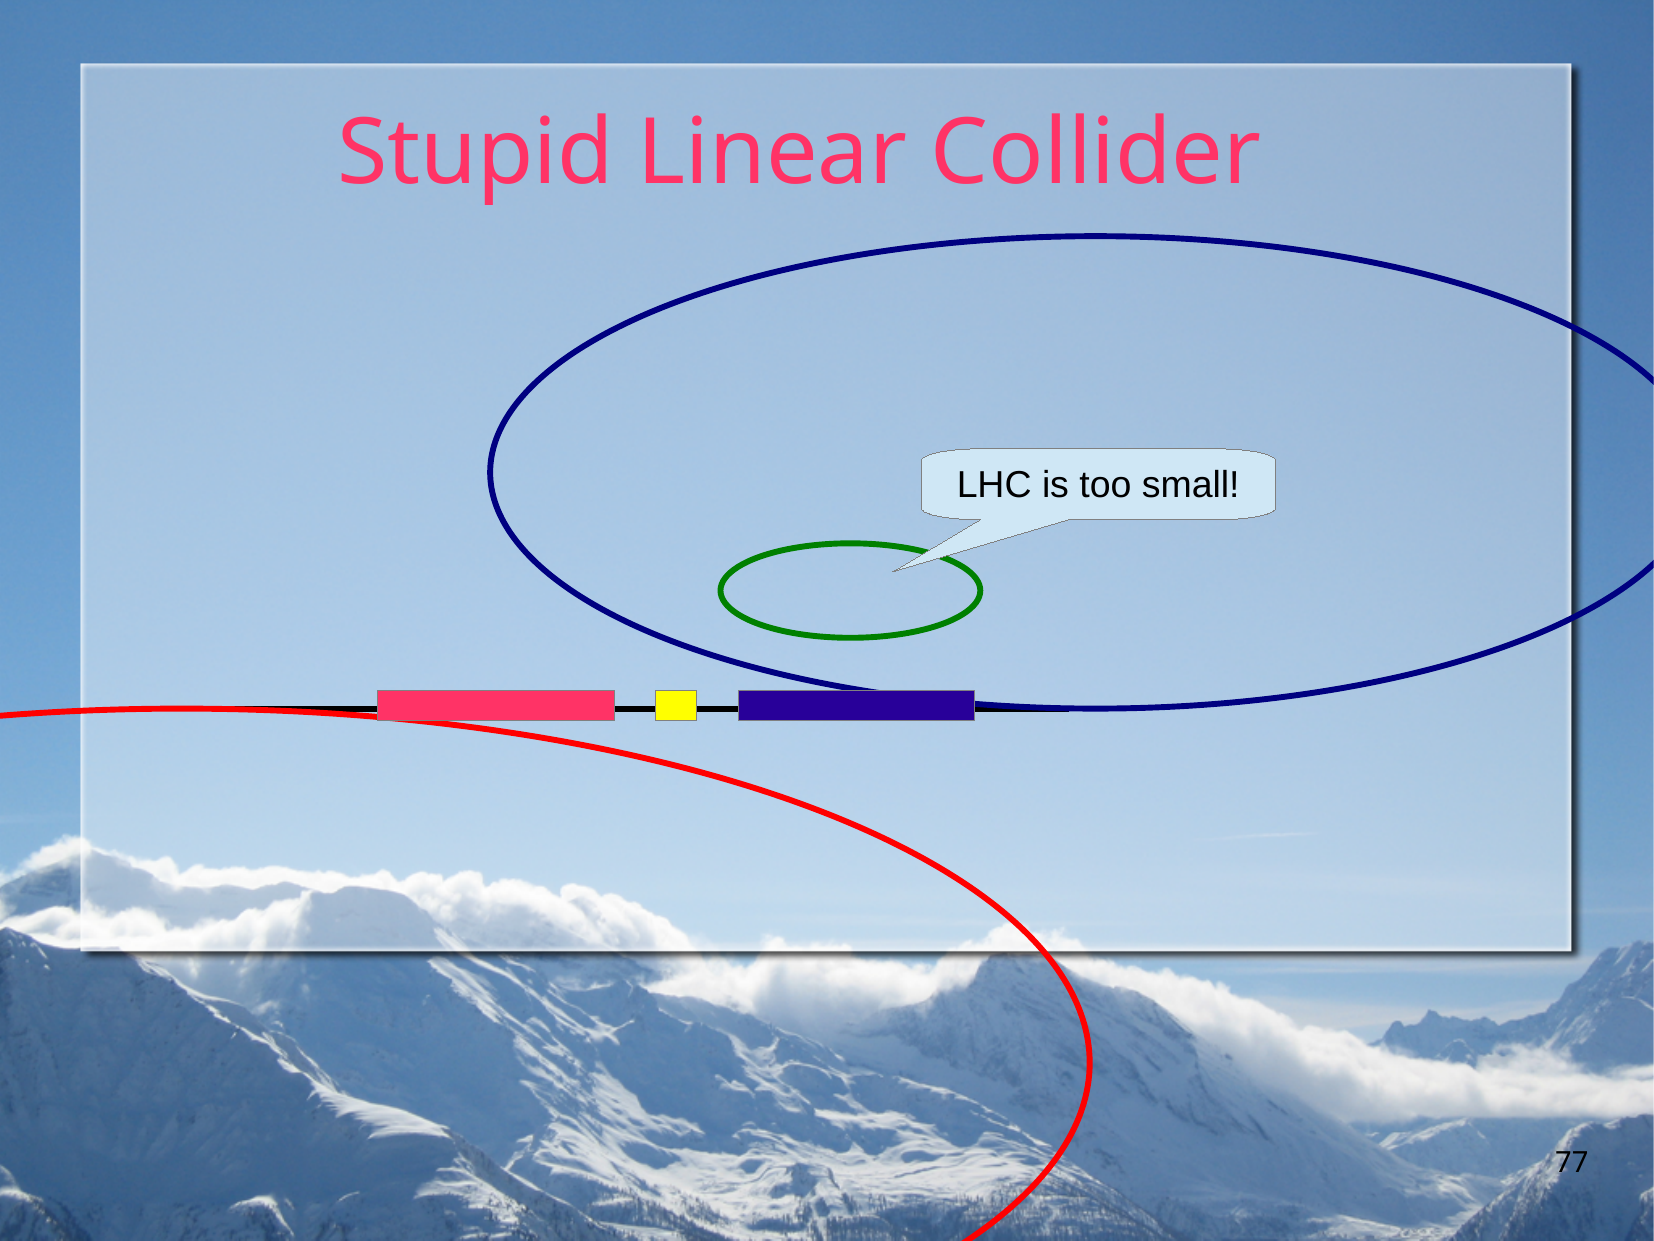

# Stupid Linear Collider
LHC is too small!
77